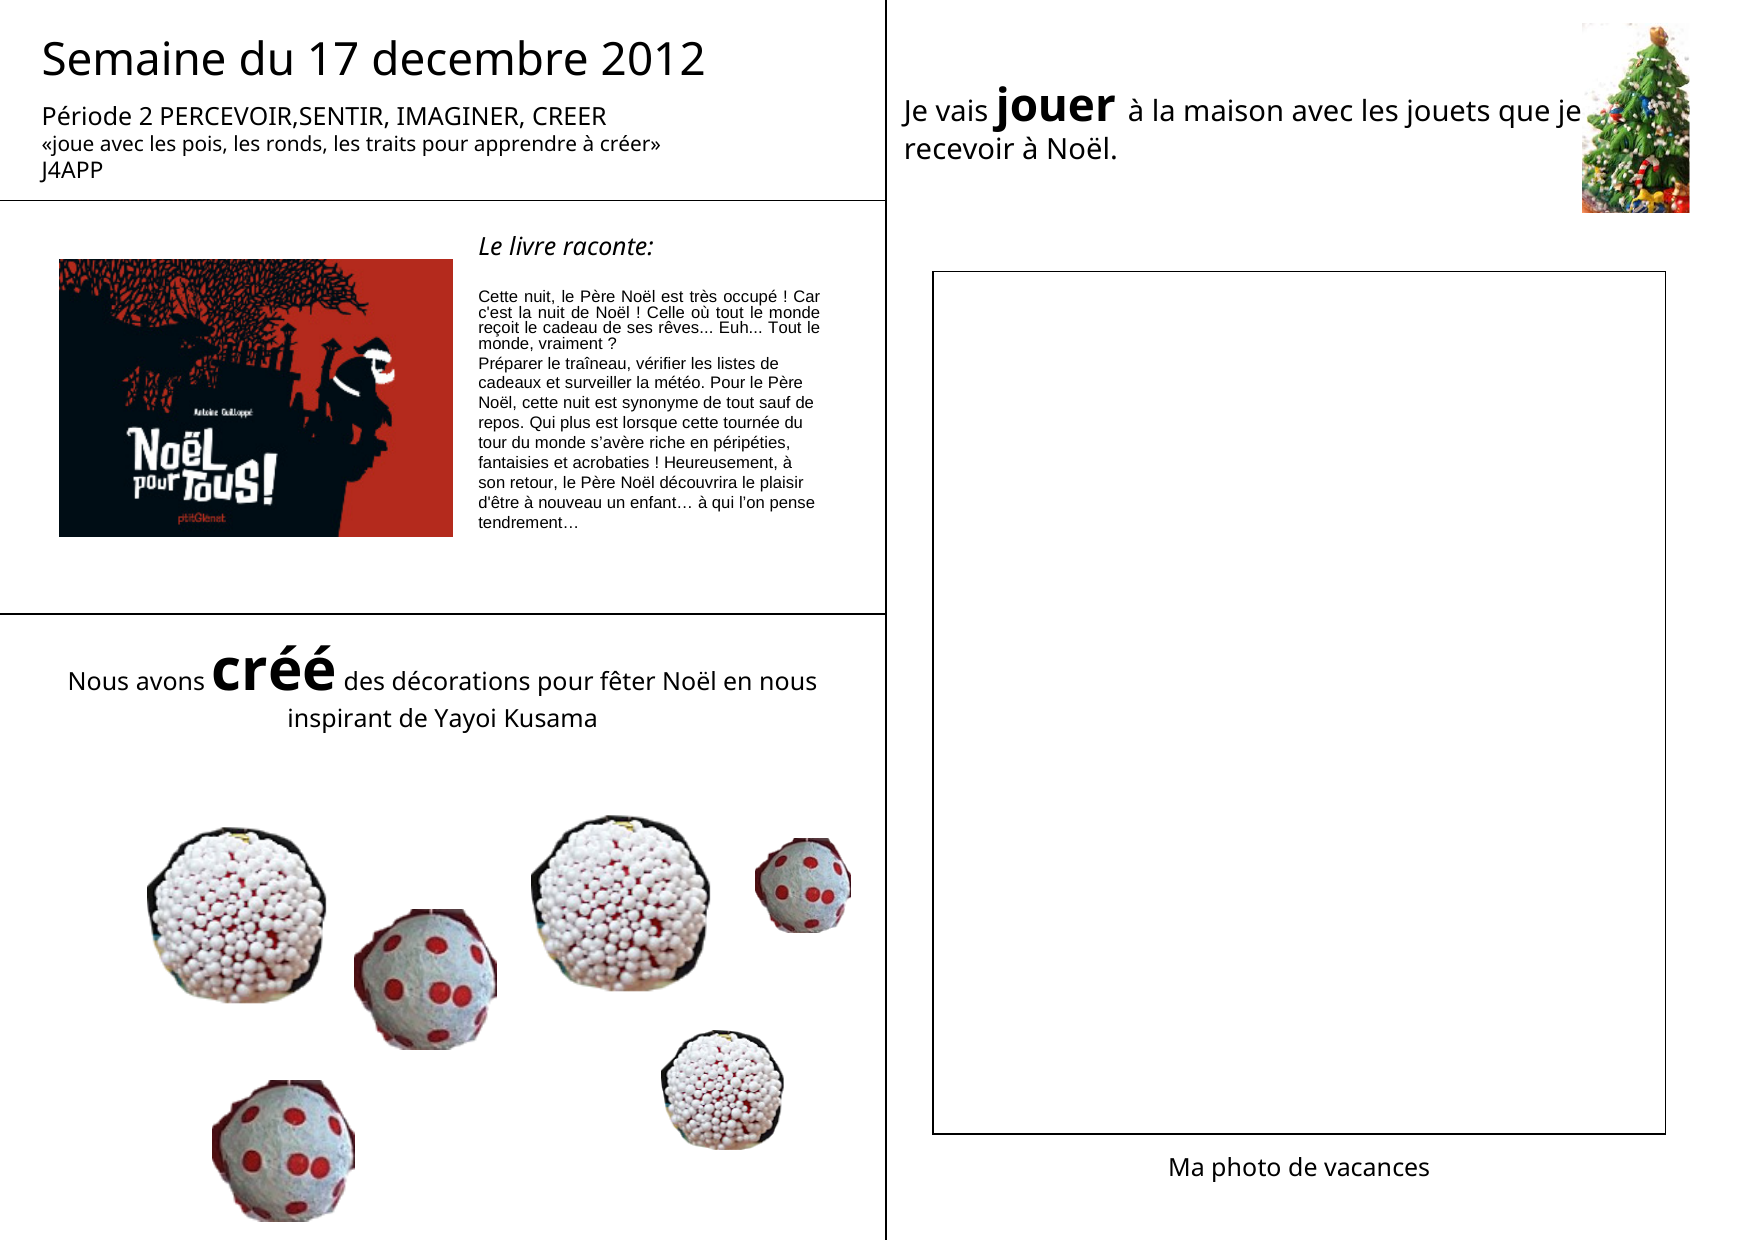

Je vais jouer à la maison avec les jouets que je vais recevoir à Noël.
Semaine du 17 decembre 2012
Période 2 PERCEVOIR,SENTIR, IMAGINER, CREER
«joue avec les pois, les ronds, les traits pour apprendre à créer»
J4APP
Le livre raconte:
Cette nuit, le Père Noël est très occupé ! Car c'est la nuit de Noël ! Celle où tout le monde reçoit le cadeau de ses rêves... Euh... Tout le monde, vraiment ?
Préparer le traîneau, vérifier les listes de cadeaux et surveiller la météo. Pour le Père Noël, cette nuit est synonyme de tout sauf de repos. Qui plus est lorsque cette tournée du tour du monde s’avère riche en péripéties, fantaisies et acrobaties ! Heureusement, à son retour, le Père Noël découvrira le plaisir d'être à nouveau un enfant… à qui l’on pense tendrement…
Nous avons créé des décorations pour fêter Noël en nous inspirant de Yayoi Kusama
Ma photo de vacances